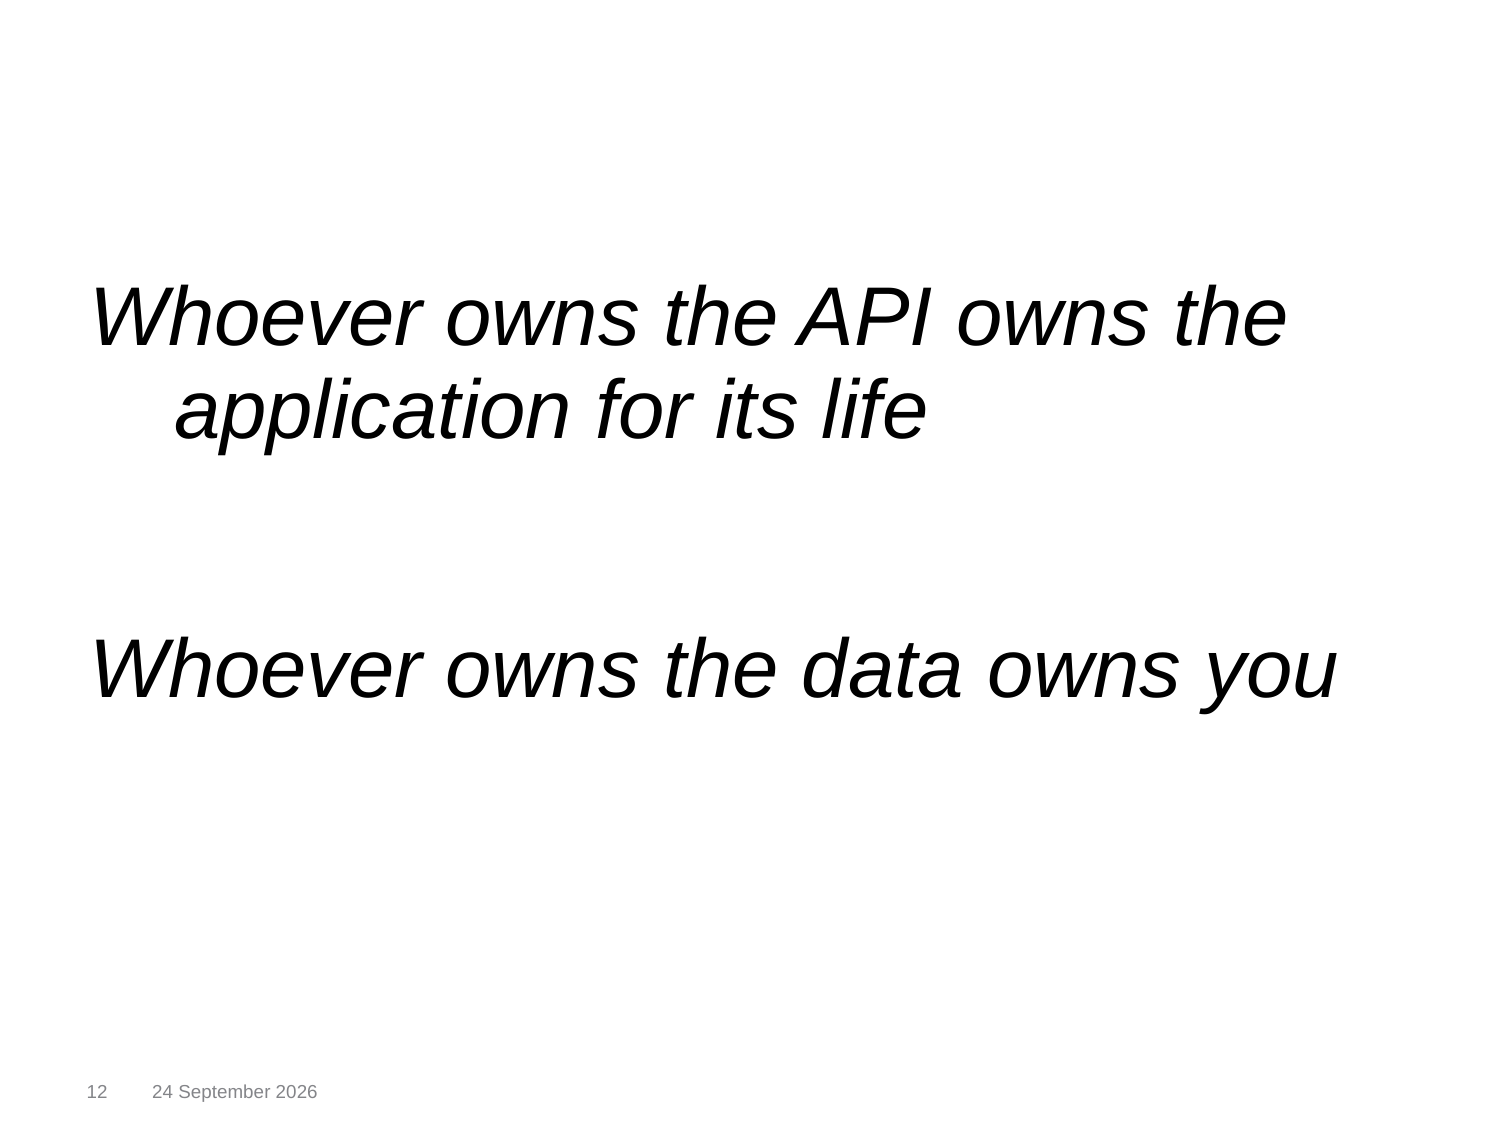

# Whoever owns the API owns the application for its life
Whoever owns the data owns you